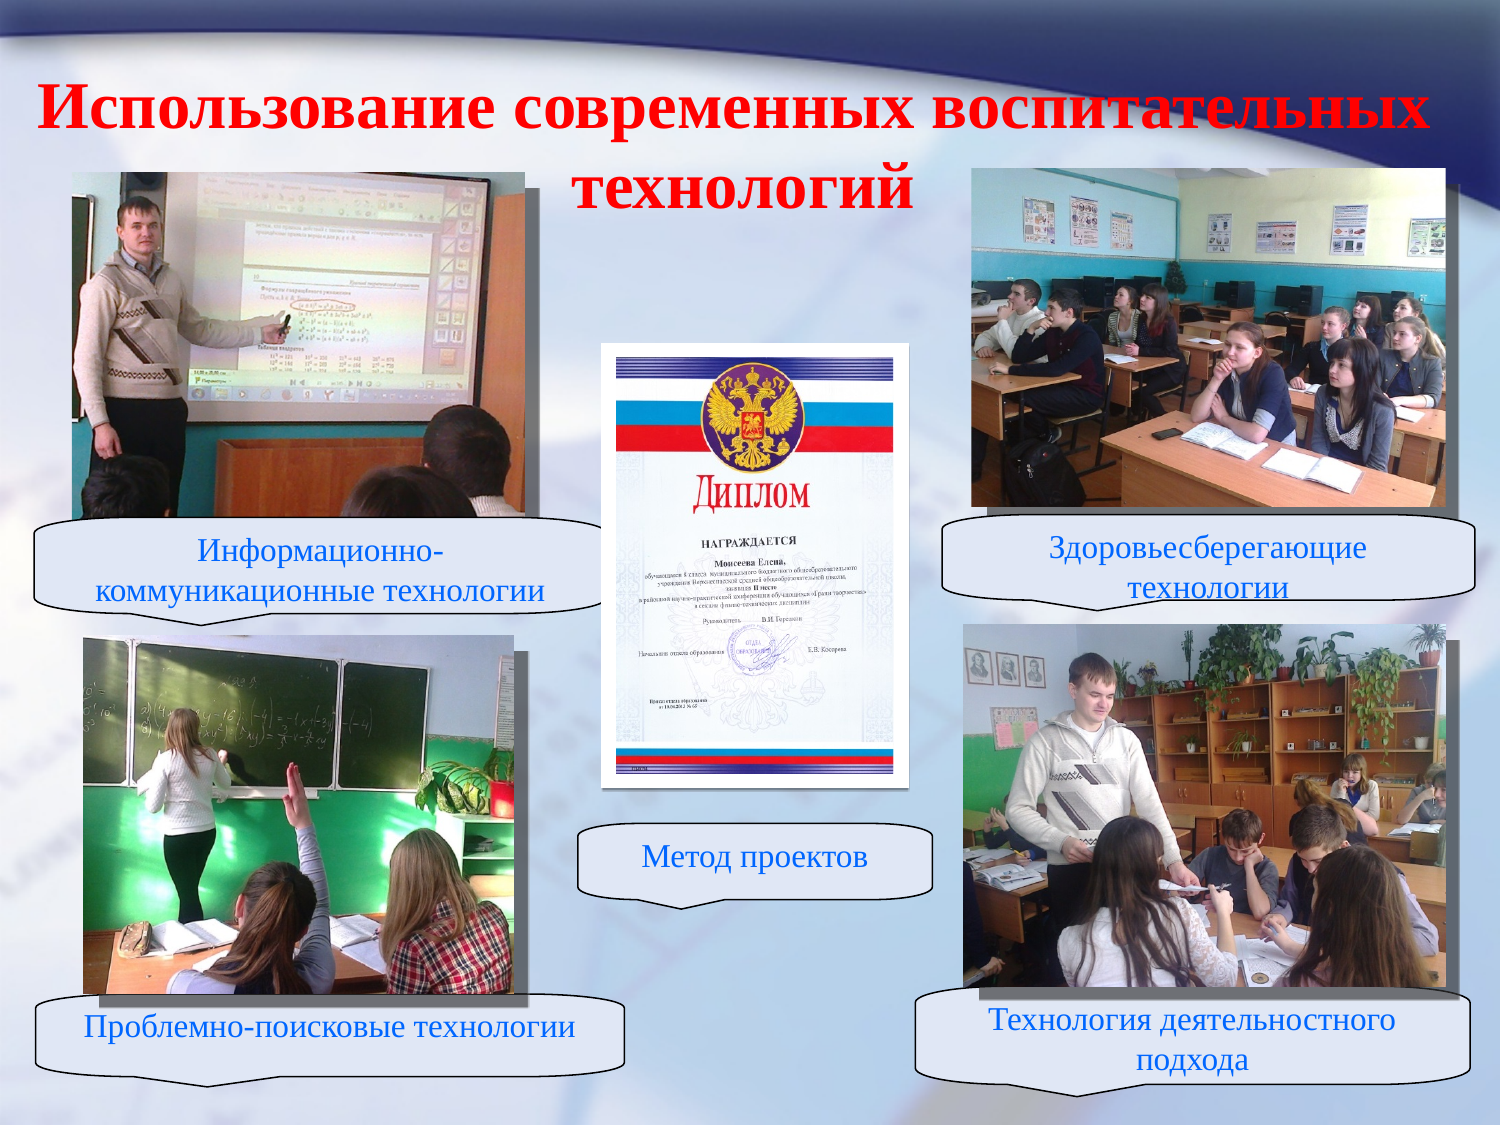

Использование современных воспитательных
технологий
Здоровьесберегающие технологии
Информационно-коммуникационные технологии
Метод проектов
Технология деятельностного подхода
Проблемно-поисковые технологии